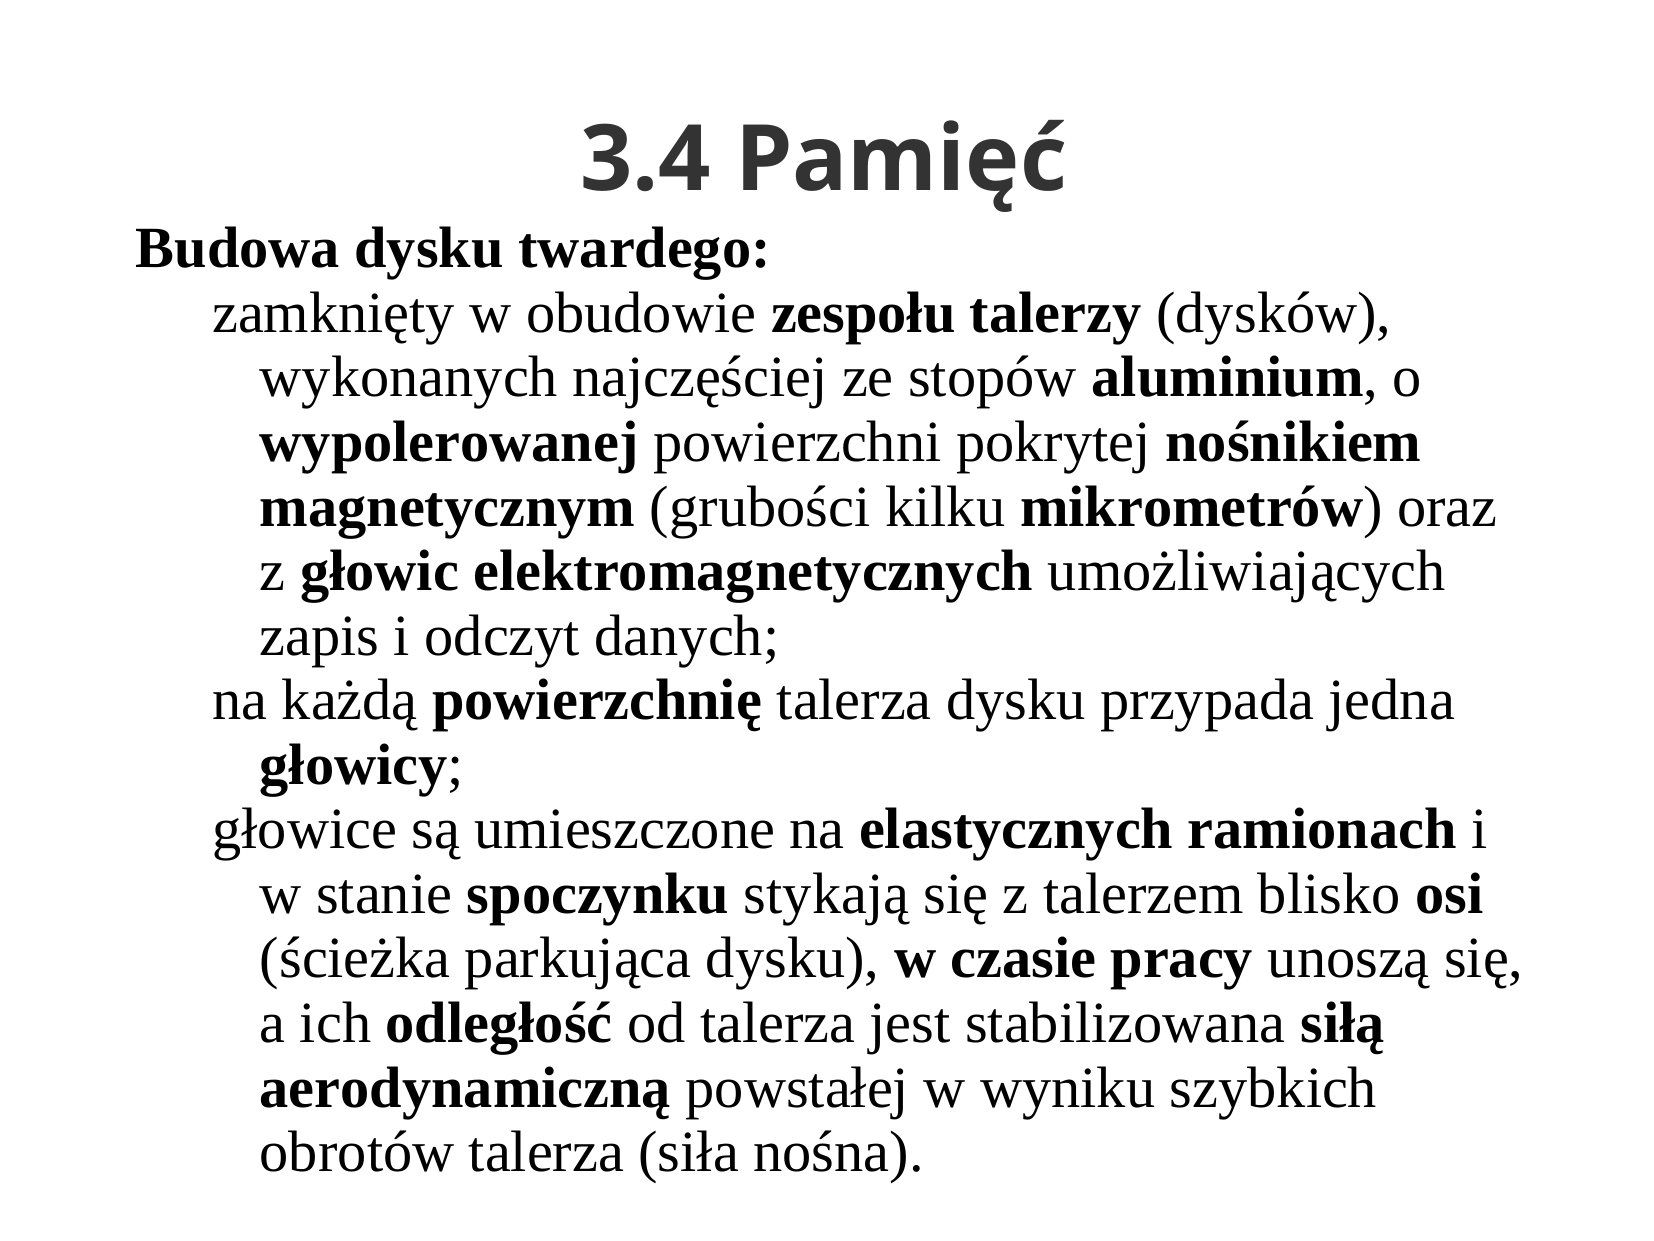

# 3.4 Pamięć
Budowa dysku twardego:
zamknięty w obudowie zespołu talerzy (dysków), wykonanych najczęściej ze stopów aluminium, o wypolerowanej powierzchni pokrytej nośnikiem magnetycznym (grubości kilku mikrometrów) oraz z głowic elektromagnetycznych umożliwiających zapis i odczyt danych;
na każdą powierzchnię talerza dysku przypada jedna głowicy;
głowice są umieszczone na elastycznych ramionach i w stanie spoczynku stykają się z talerzem blisko osi (ścieżka parkująca dysku), w czasie pracy unoszą się, a ich odległość od talerza jest stabilizowana siłą aerodynamiczną powstałej w wyniku szybkich obrotów talerza (siła nośna).